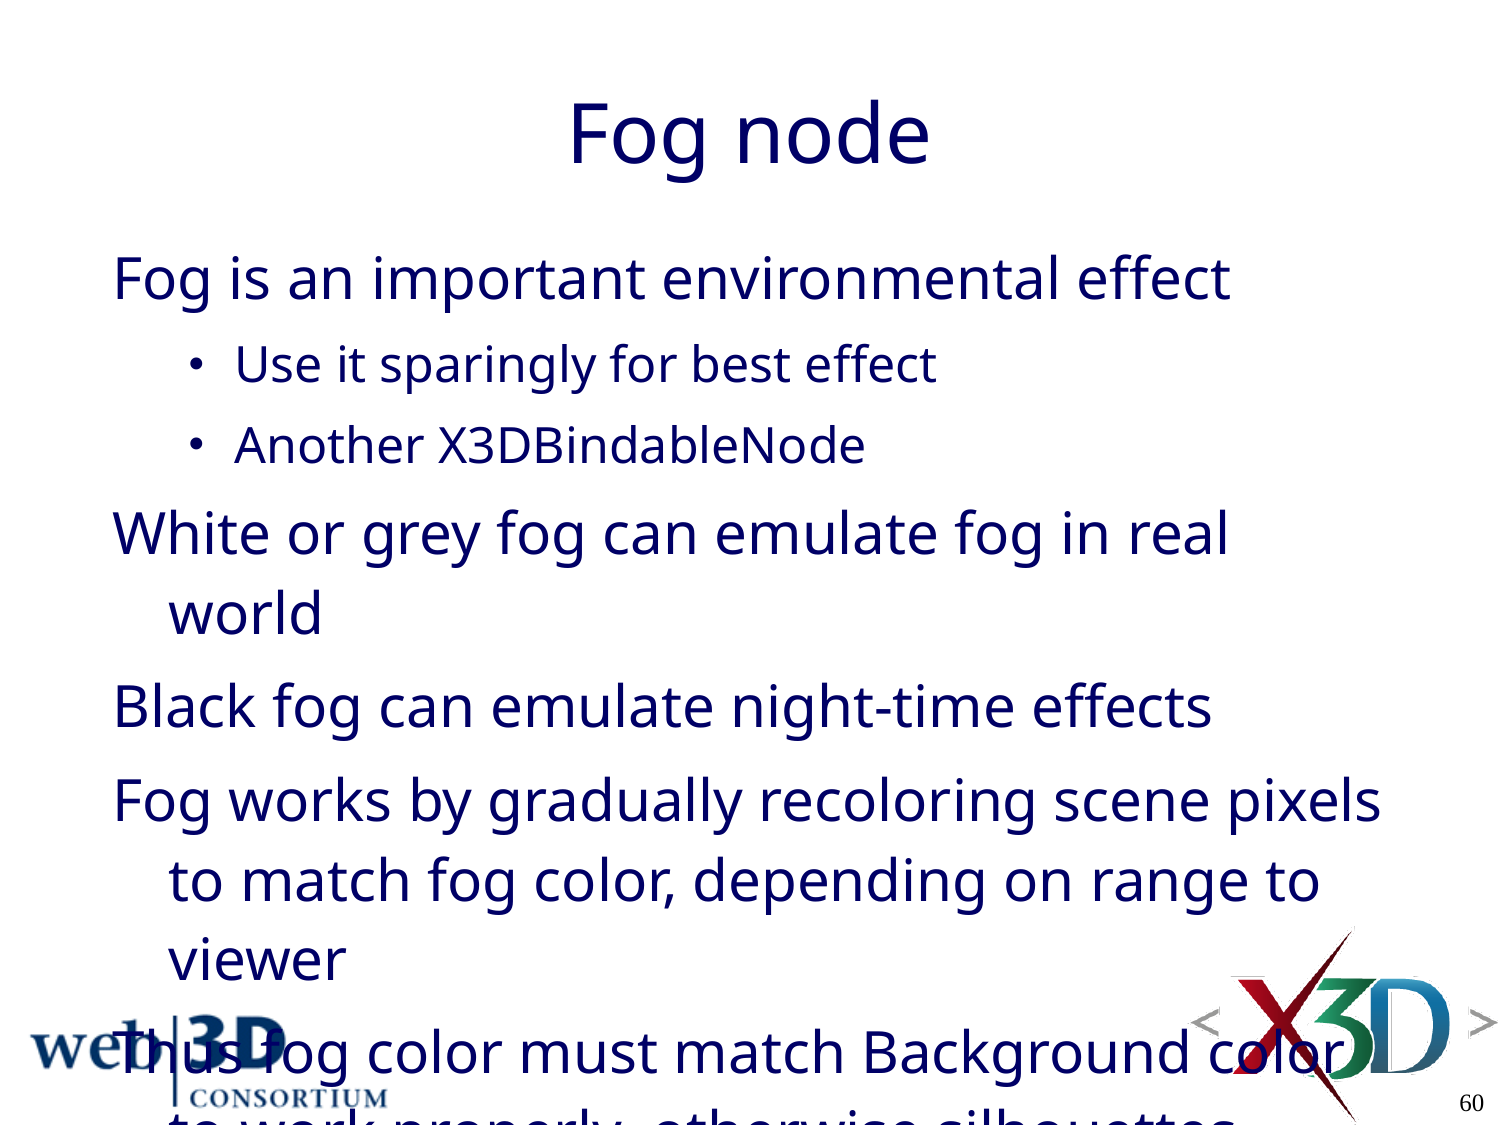

# Fog node
Fog is an important environmental effect
Use it sparingly for best effect
Another X3DBindableNode
White or grey fog can emulate fog in real world
Black fog can emulate night-time effects
Fog works by gradually recoloring scene pixels to match fog color, depending on range to viewer
Thus fog color must match Background color to work properly, otherwise silhouettes created
Experimentation is helpful to get things right